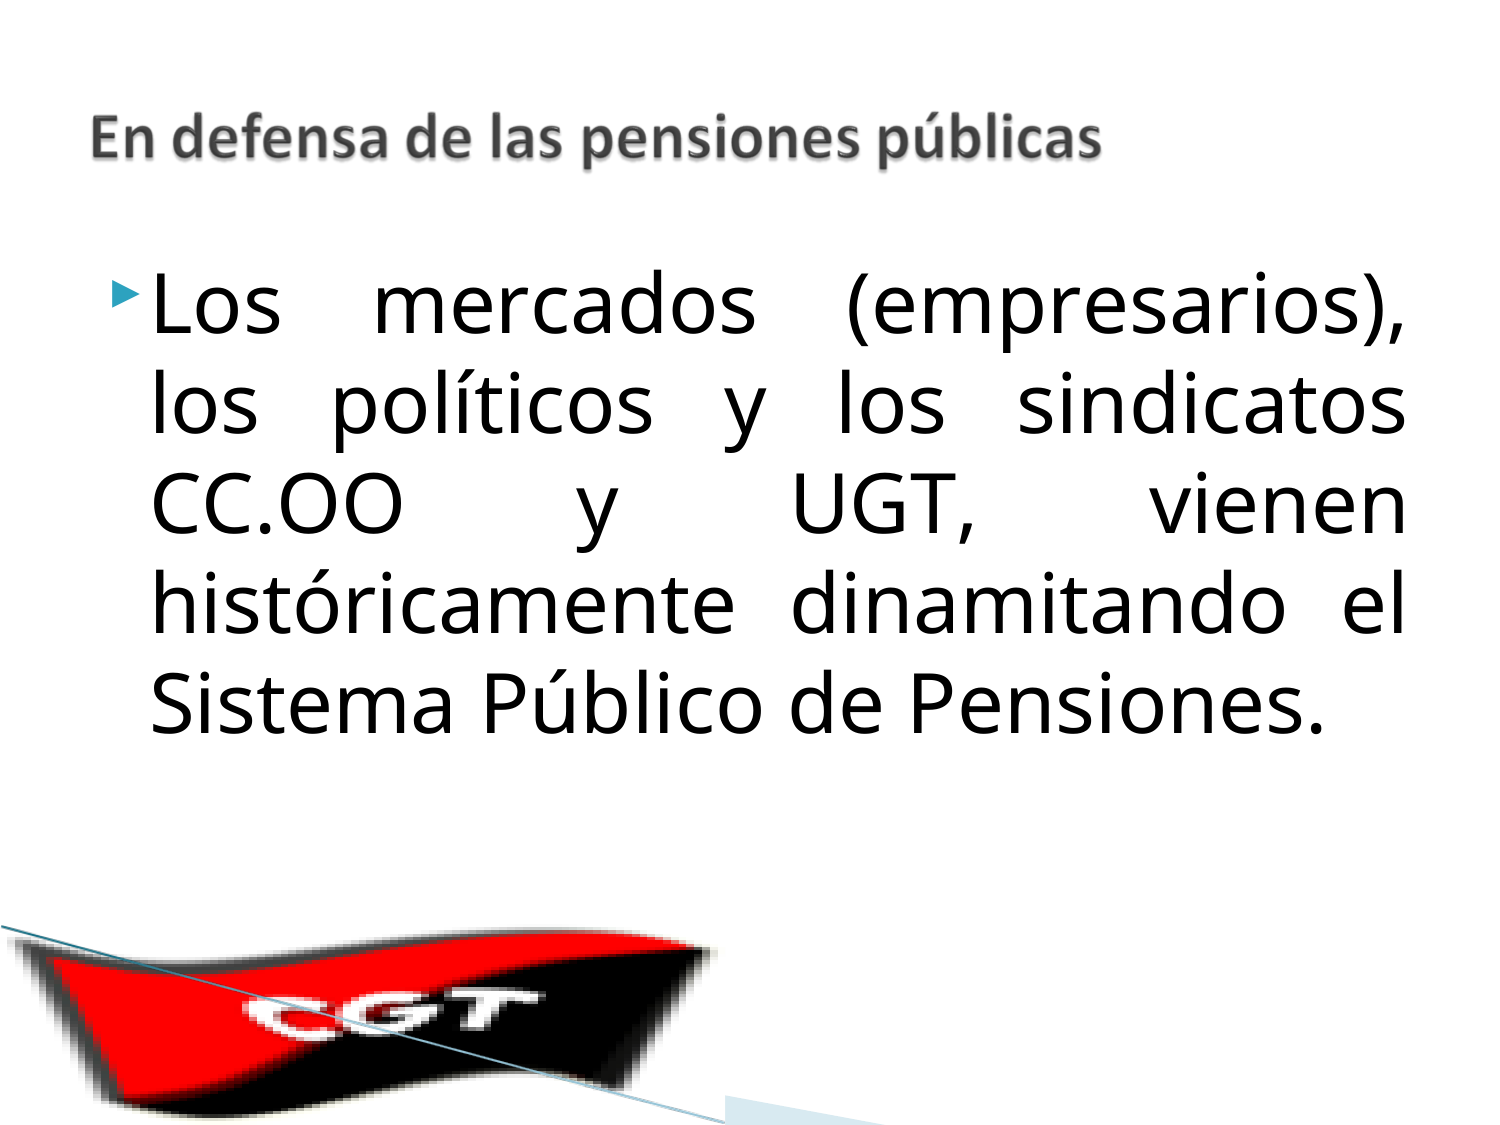

Los mercados (empresarios), los políticos y los sindicatos CC.OO y UGT, vienen históricamente dinamitando el Sistema Público de Pensiones.